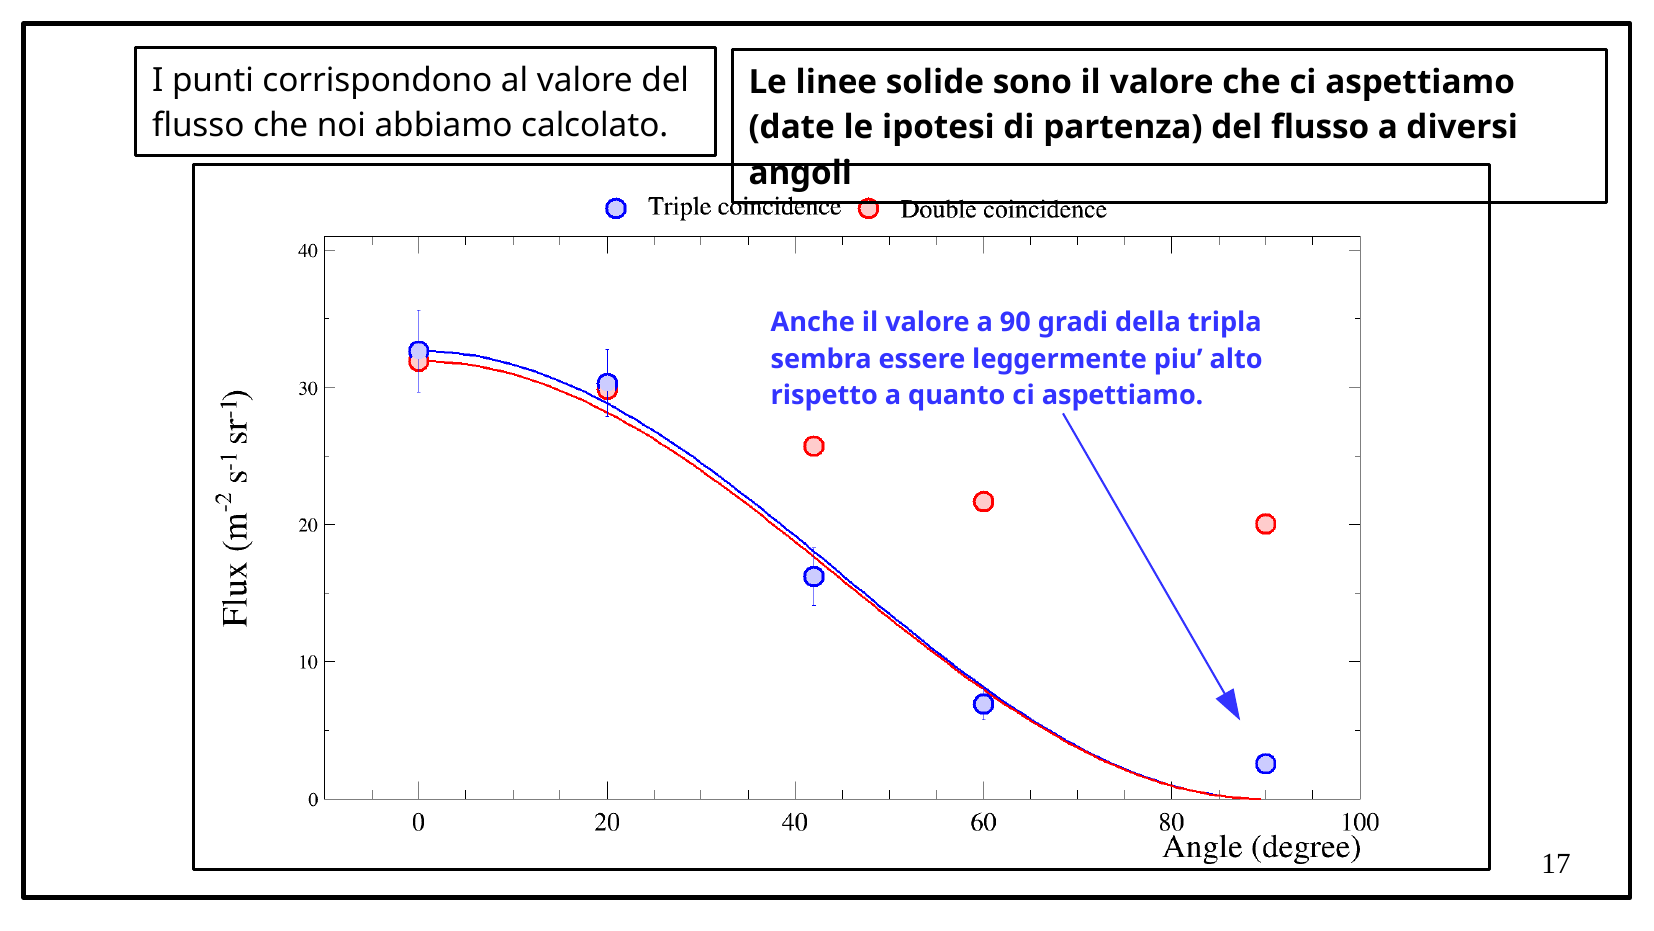

I punti corrispondono al valore del flusso che noi abbiamo calcolato.
Le linee solide sono il valore che ci aspettiamo (date le ipotesi di partenza) del flusso a diversi angoli
Anche il valore a 90 gradi della tripla sembra essere leggermente piu’ alto rispetto a quanto ci aspettiamo.
17